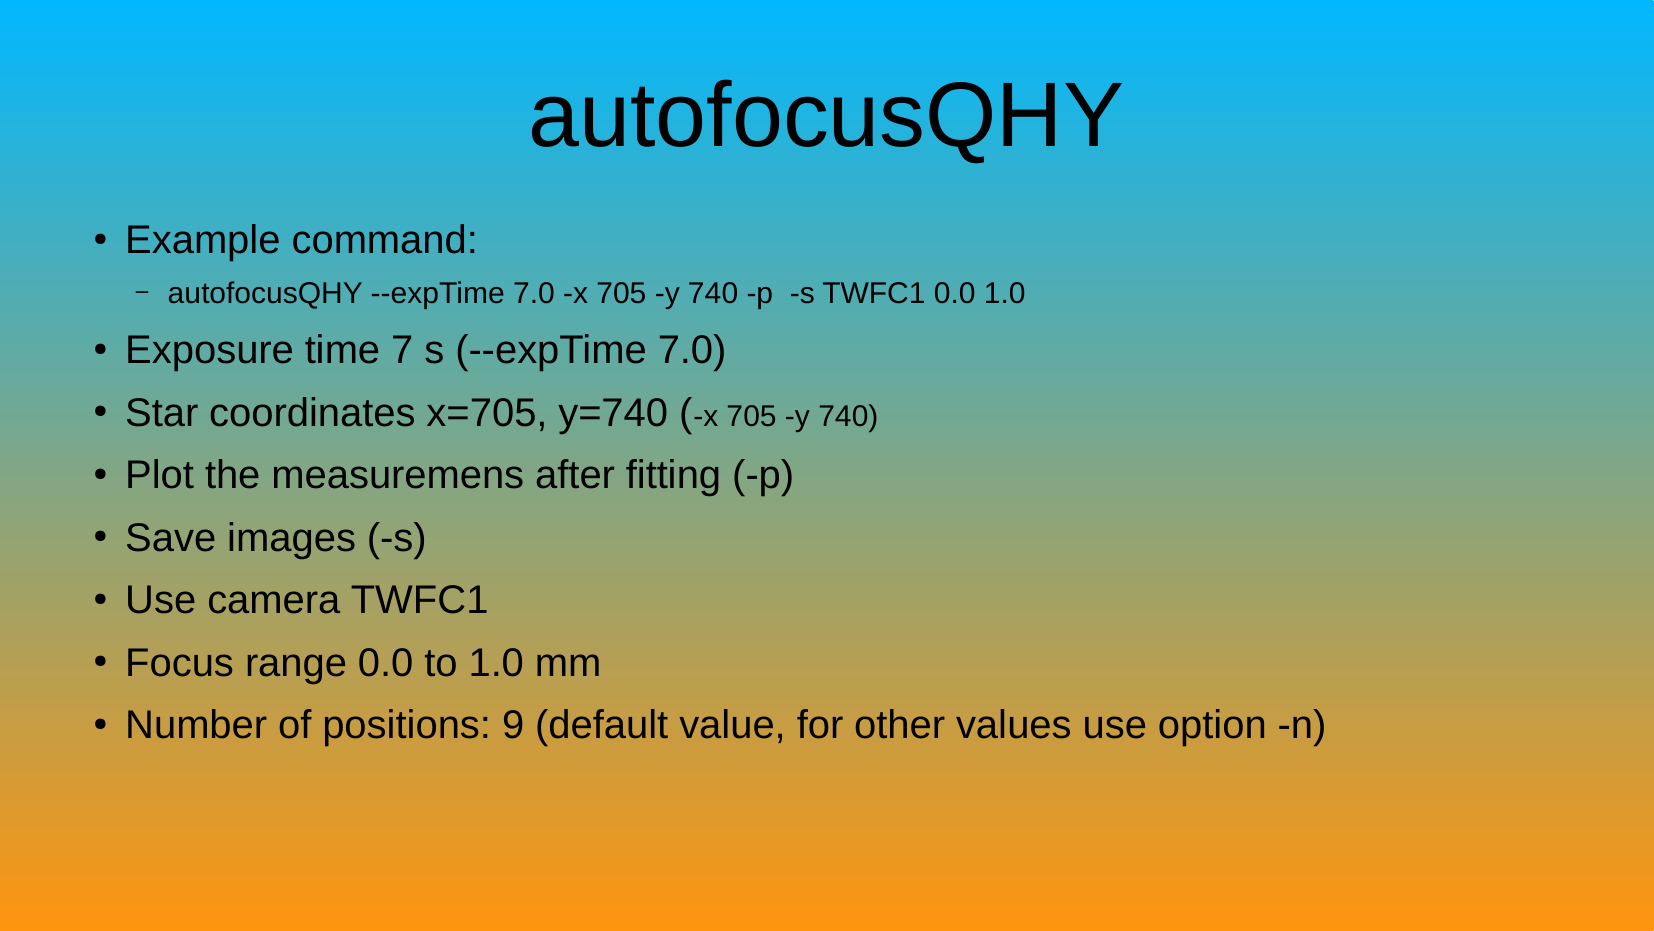

# autofocusQHY
Example command:
autofocusQHY --expTime 7.0 -x 705 -y 740 -p -s TWFC1 0.0 1.0
Exposure time 7 s (--expTime 7.0)
Star coordinates x=705, y=740 (-x 705 -y 740)
Plot the measuremens after fitting (-p)
Save images (-s)
Use camera TWFC1
Focus range 0.0 to 1.0 mm
Number of positions: 9 (default value, for other values use option -n)